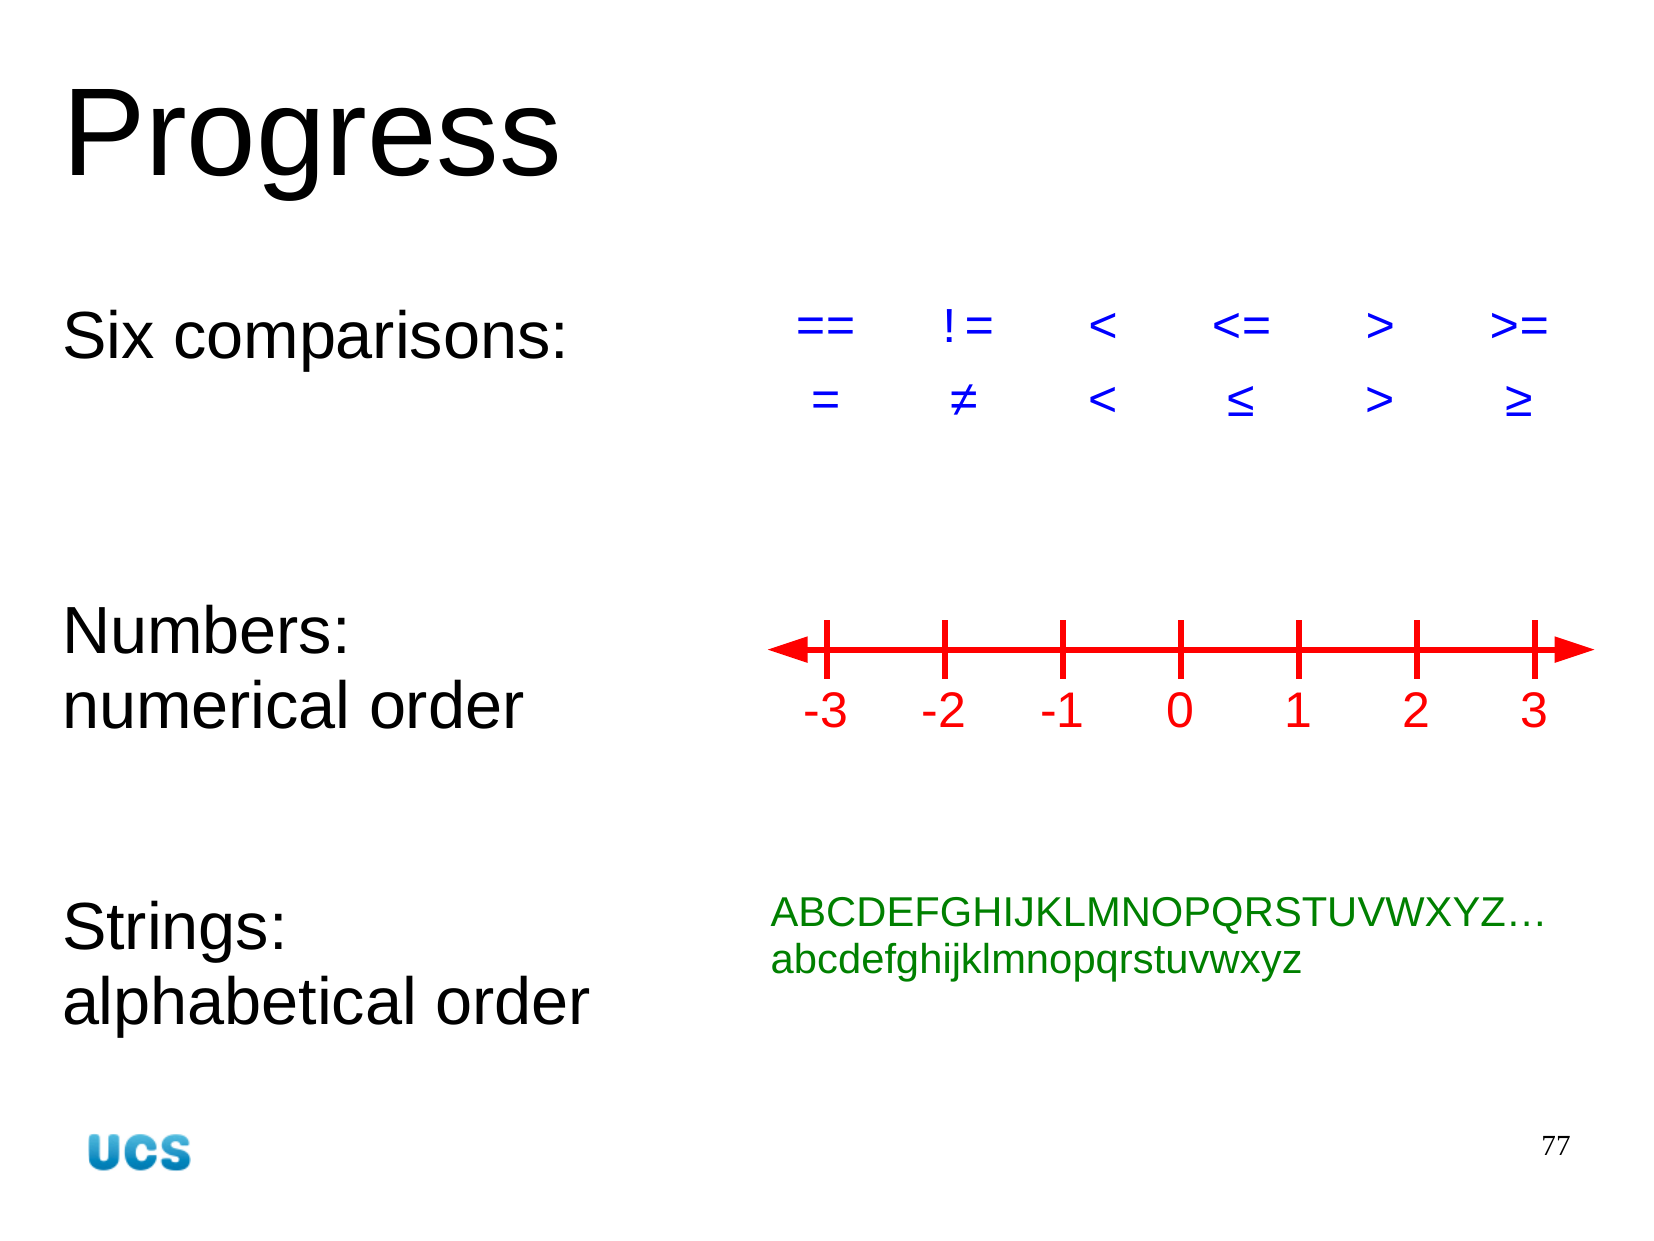

Progress
Six comparisons:
| == | != | < | <= | > | >= |
| --- | --- | --- | --- | --- | --- |
| = | ≠ | < | ≤ | > | ≥ |
Numbers:
numerical order
0
-1
1
-2
2
-3
3
ABCDEFGHIJKLMNOPQRSTUVWXYZ…
abcdefghijklmnopqrstuvwxyz
Strings:
alphabetical order
77